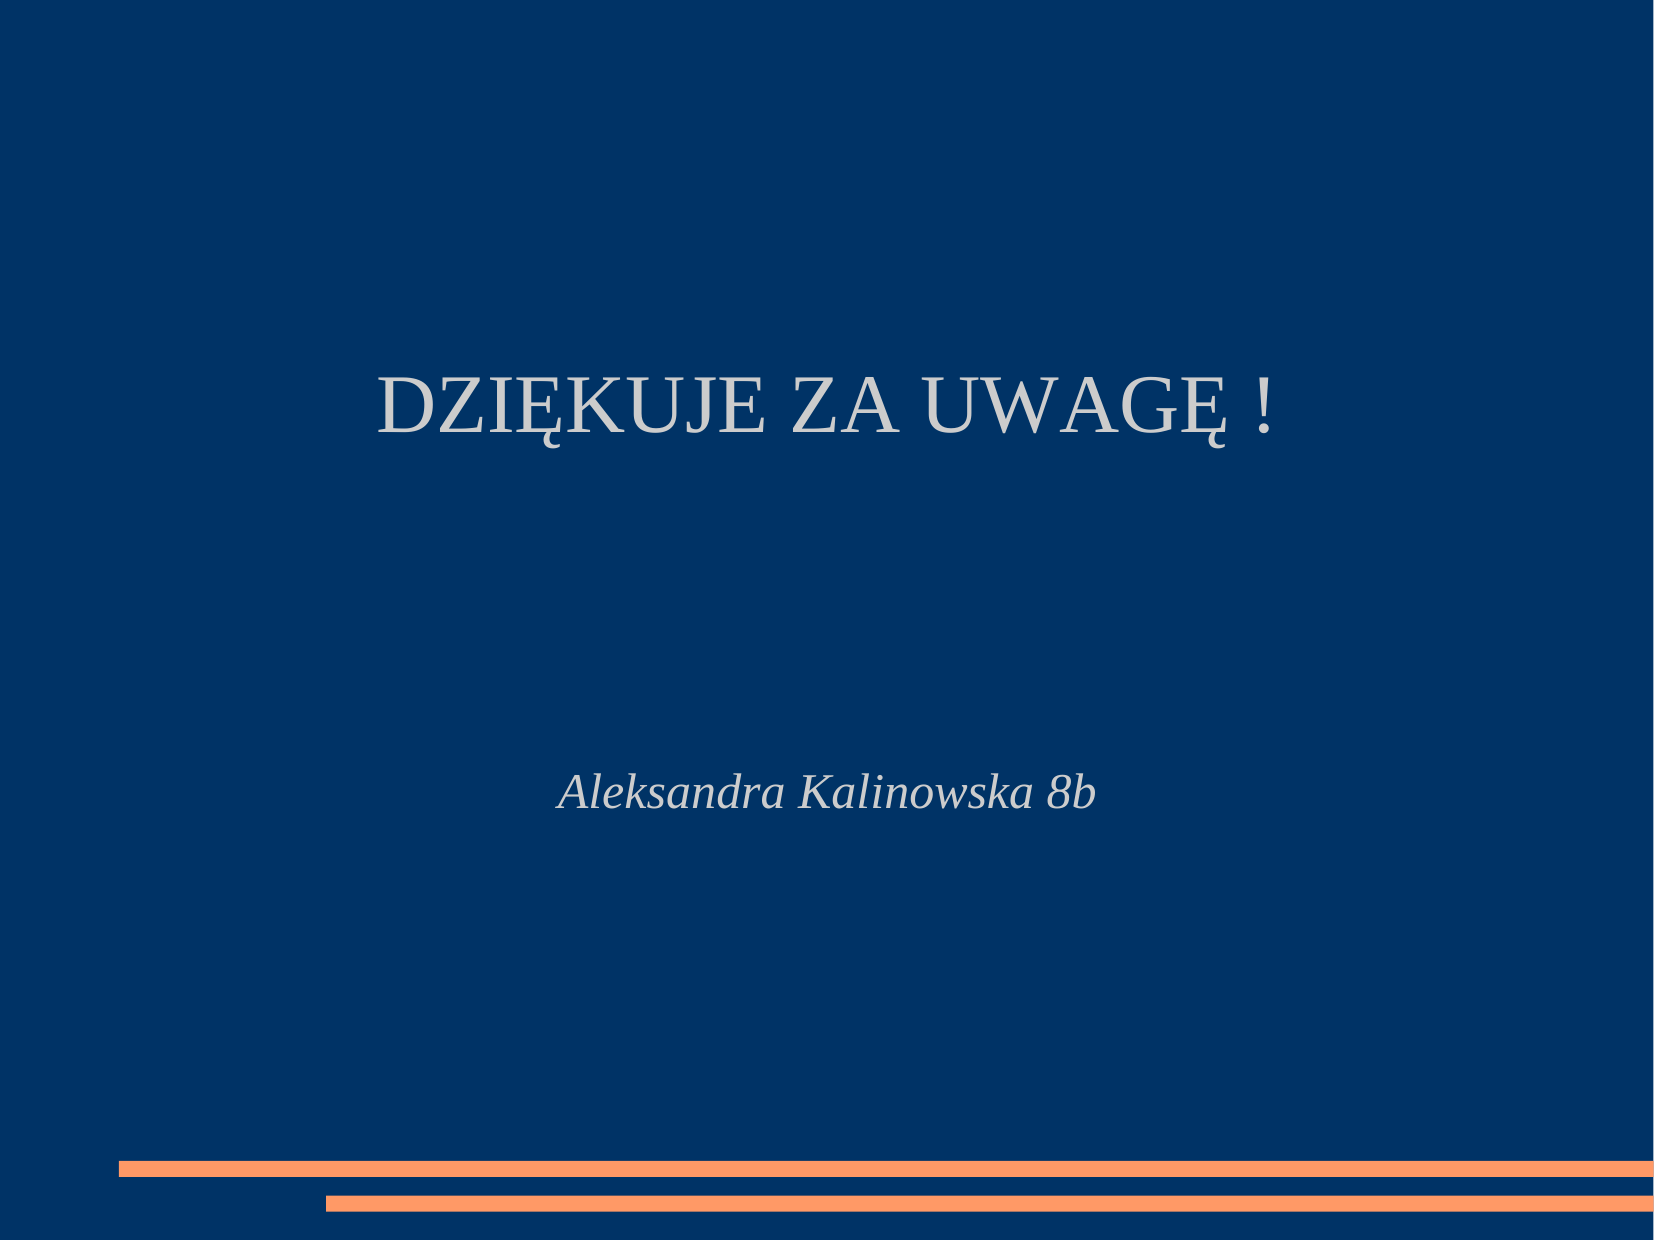

# DZIĘKUJE ZA UWAGĘ !
Aleksandra Kalinowska 8b